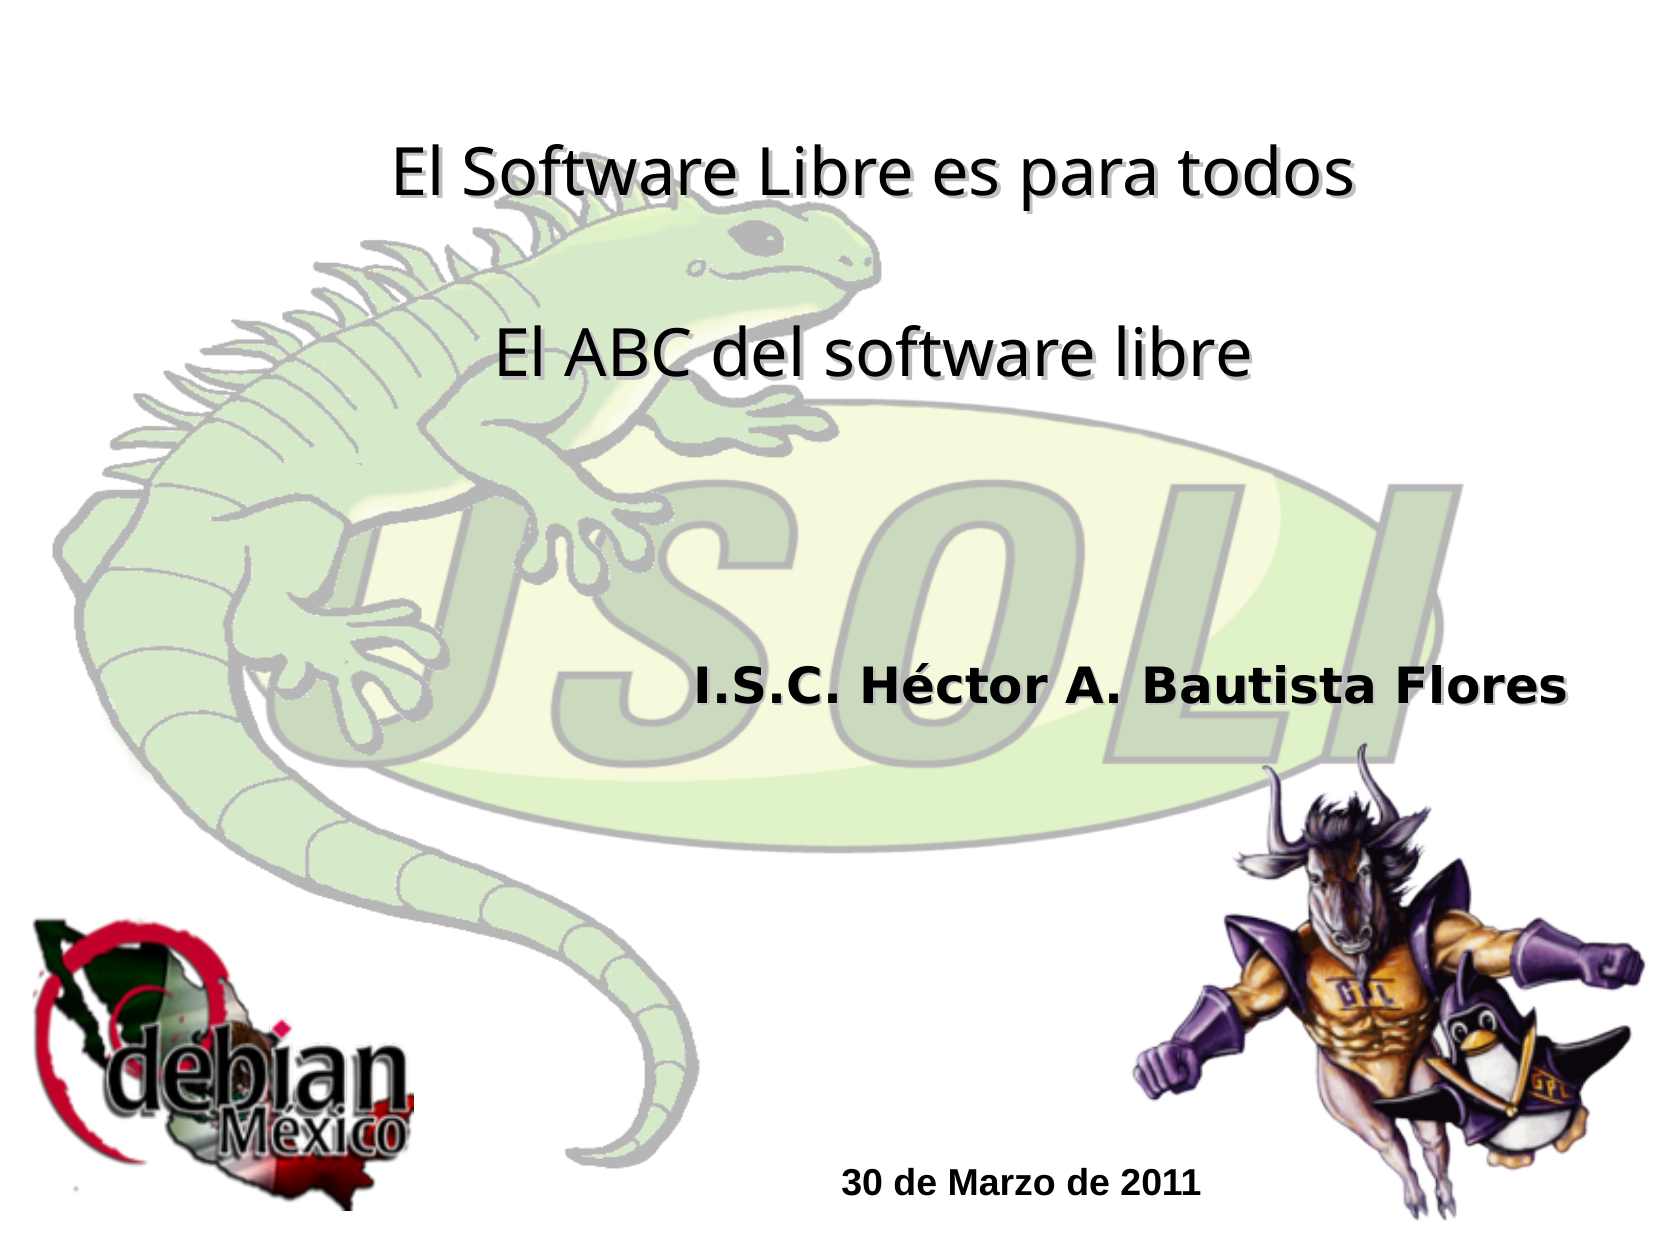

El Software Libre es para todos
El ABC del software libre
I.S.C. Héctor A. Bautista Flores
30 de Marzo de 2011